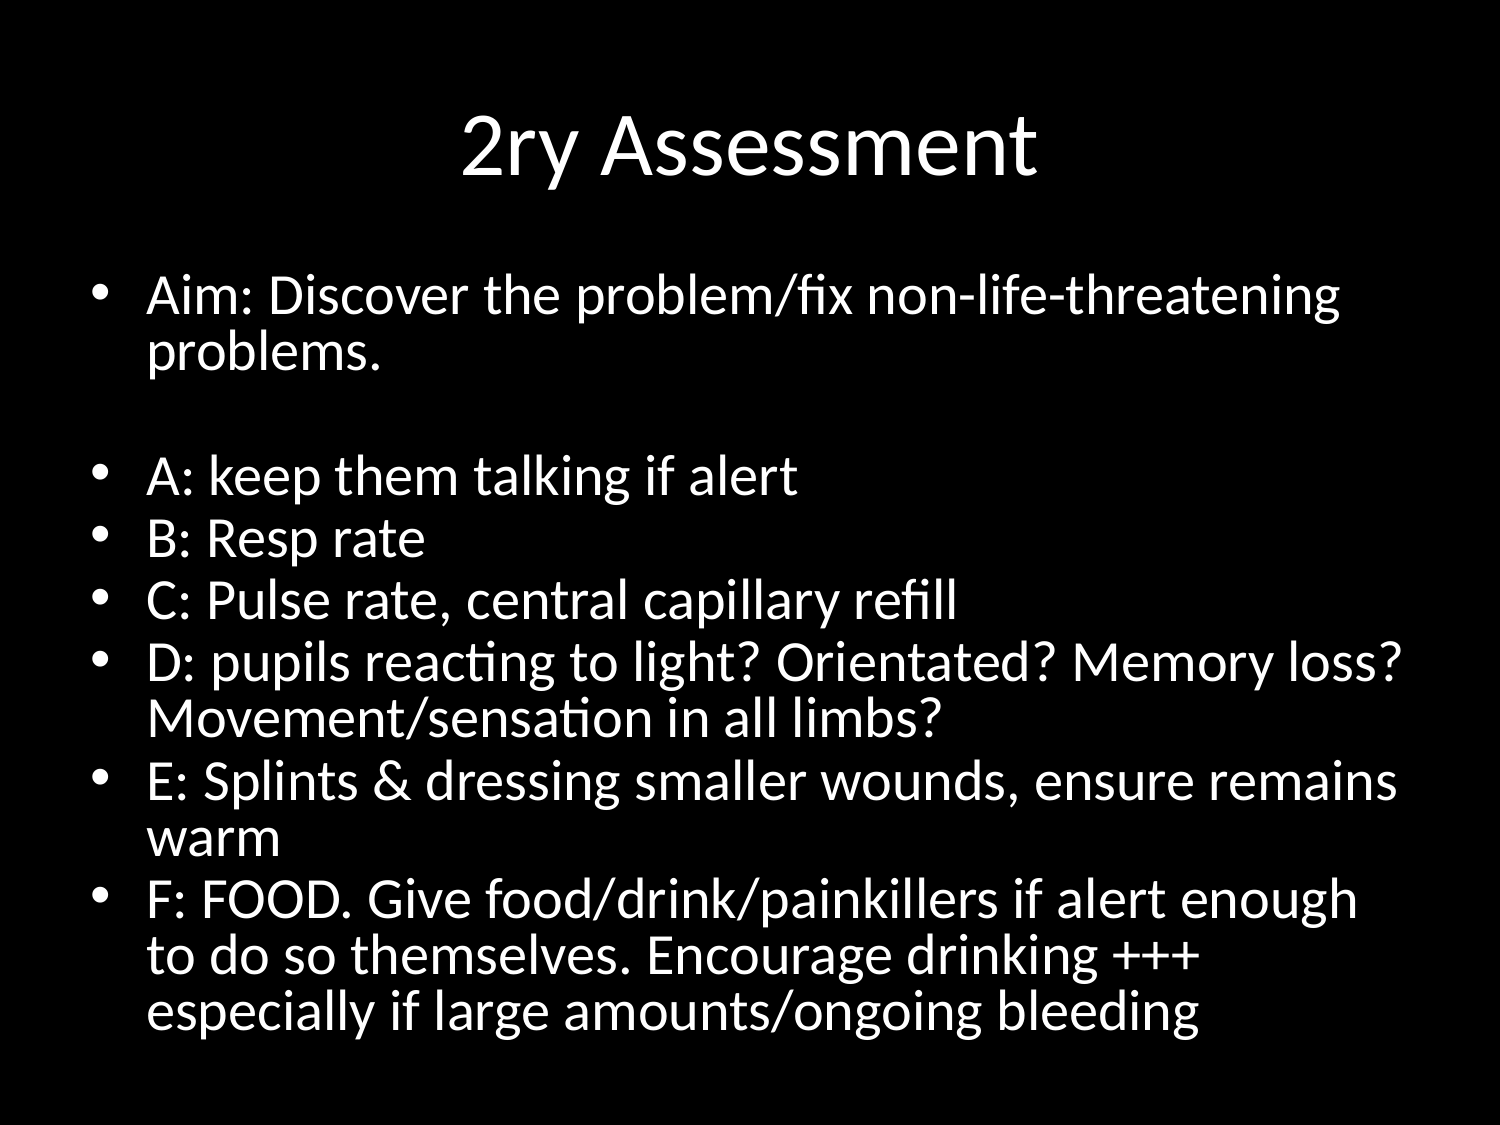

# 2ry Assessment
Aim: Discover the problem/fix non-life-threatening problems.
A: keep them talking if alert
B: Resp rate
C: Pulse rate, central capillary refill
D: pupils reacting to light? Orientated? Memory loss? Movement/sensation in all limbs?
E: Splints & dressing smaller wounds, ensure remains warm
F: FOOD. Give food/drink/painkillers if alert enough to do so themselves. Encourage drinking +++ especially if large amounts/ongoing bleeding